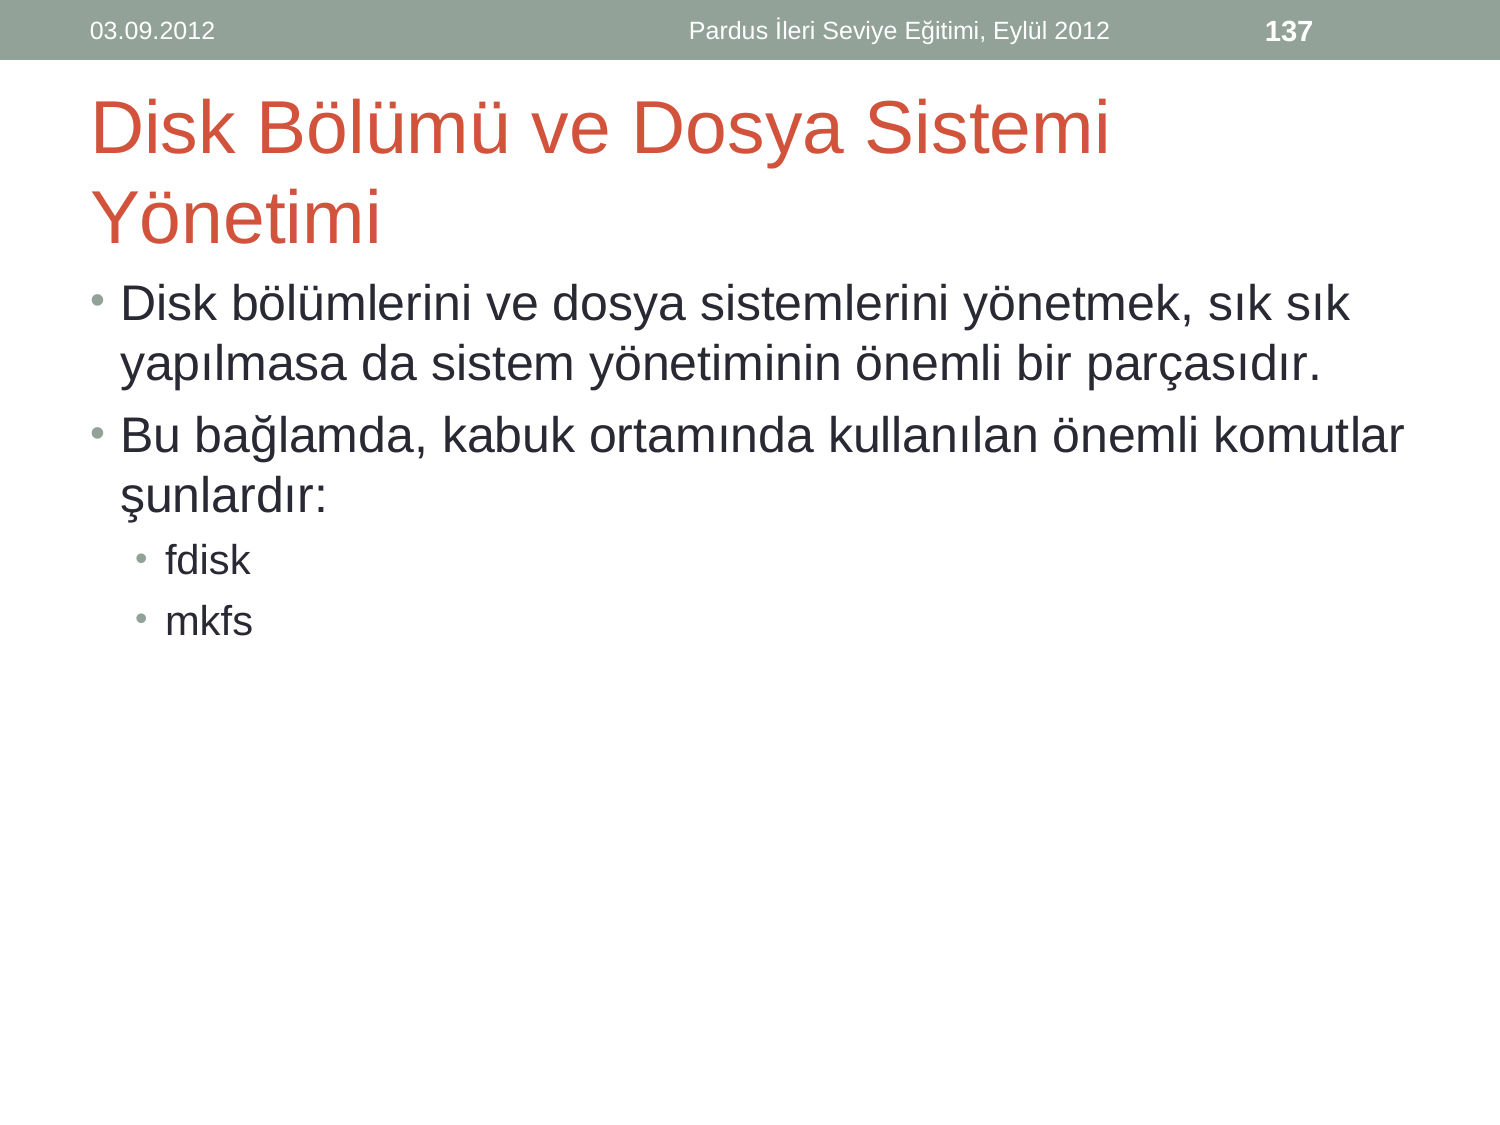

03.09.2012
Pardus İleri Seviye Eğitimi, Eylül 2012
# Disk Bölümü ve Dosya Sistemi Yönetimi
Disk bölümlerini ve dosya sistemlerini yönetmek, sık sık yapılmasa da sistem yönetiminin önemli bir parçasıdır.
Bu bağlamda, kabuk ortamında kullanılan önemli komutlar şunlardır:
fdisk
mkfs